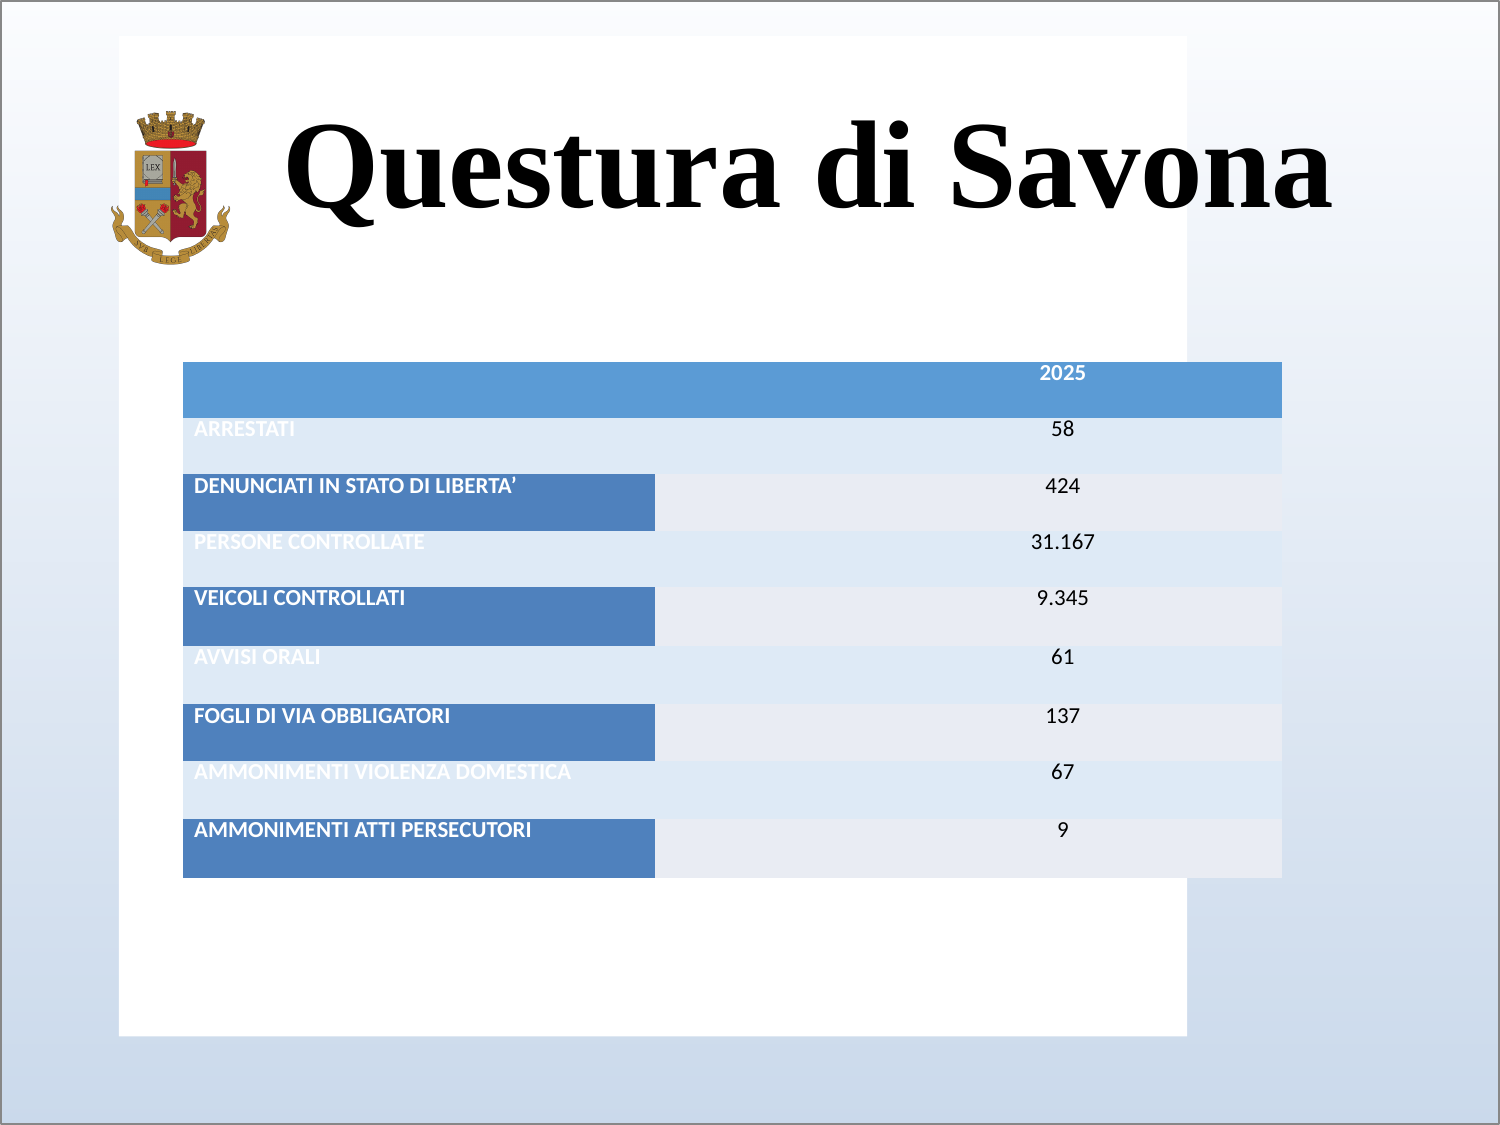

[unsupported chart]
| | | 2025 |
| --- | --- | --- |
| ARRESTATI | | 58 |
| DENUNCIATI IN STATO DI LIBERTA’ | | 424 |
| PERSONE CONTROLLATE | | 31.167 |
| VEICOLI CONTROLLATI | | 9.345 |
| AVVISI ORALI | | 61 |
| FOGLI DI VIA OBBLIGATORI | | 137 |
| AMMONIMENTI VIOLENZA DOMESTICA | | 67 |
| AMMONIMENTI ATTI PERSECUTORI | | 9 |